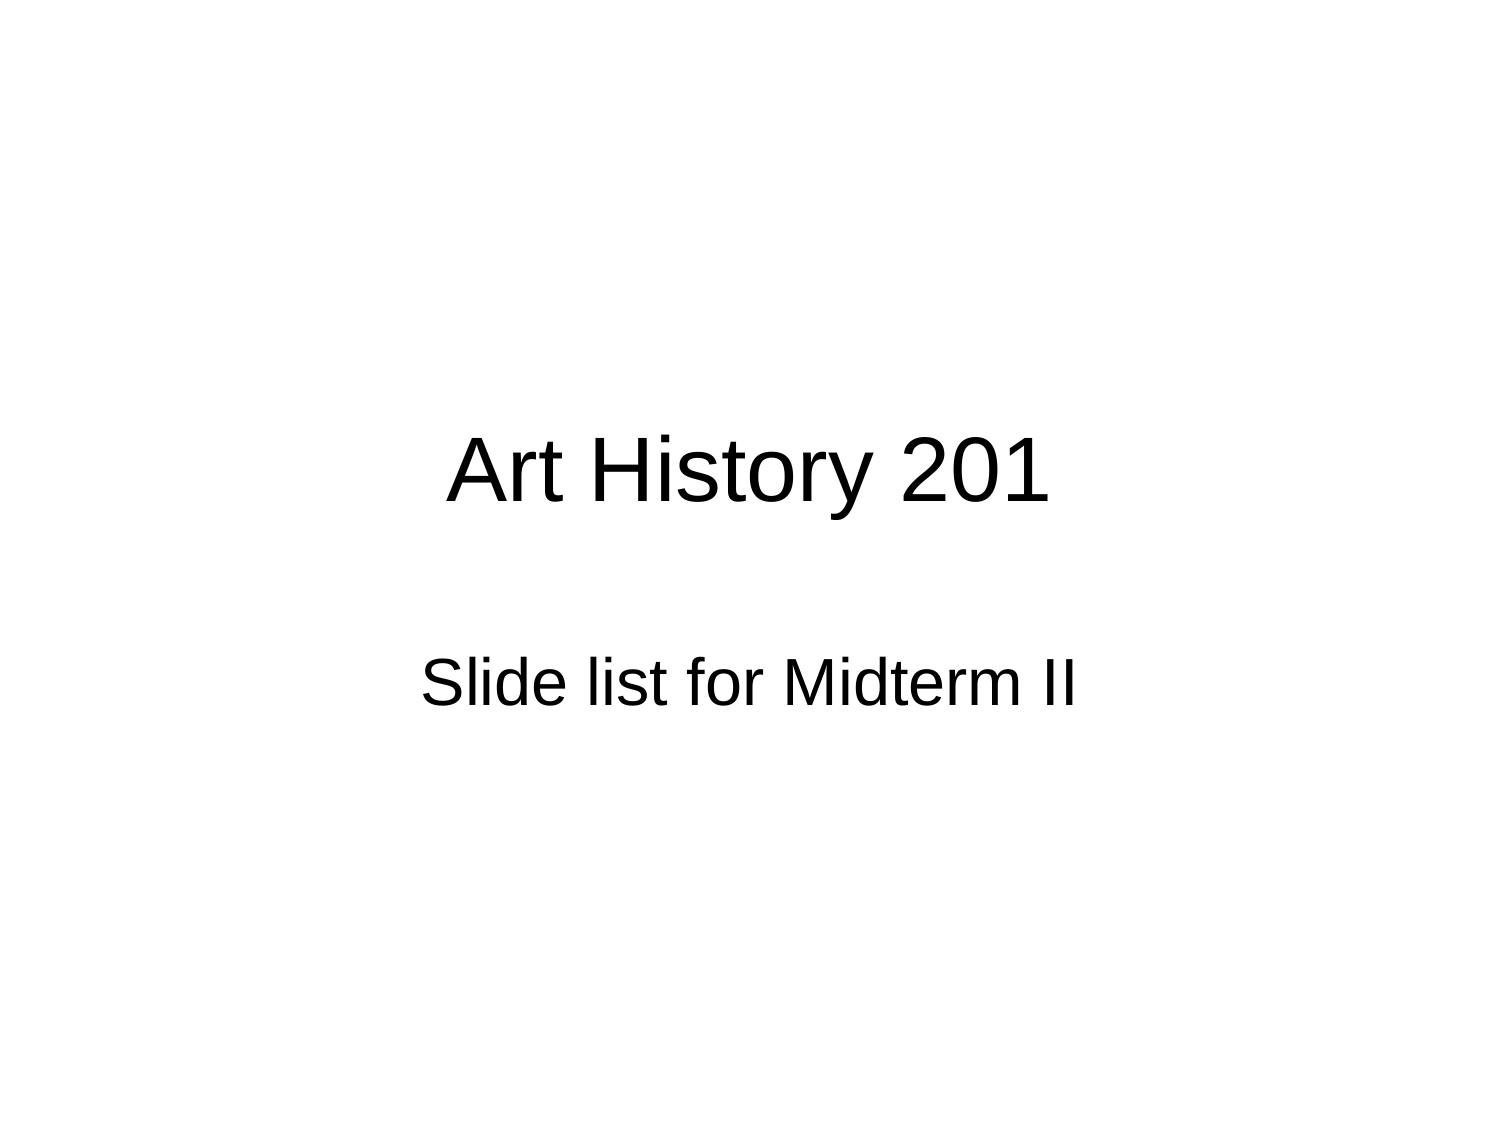

# Art History 201
Slide list for Midterm II